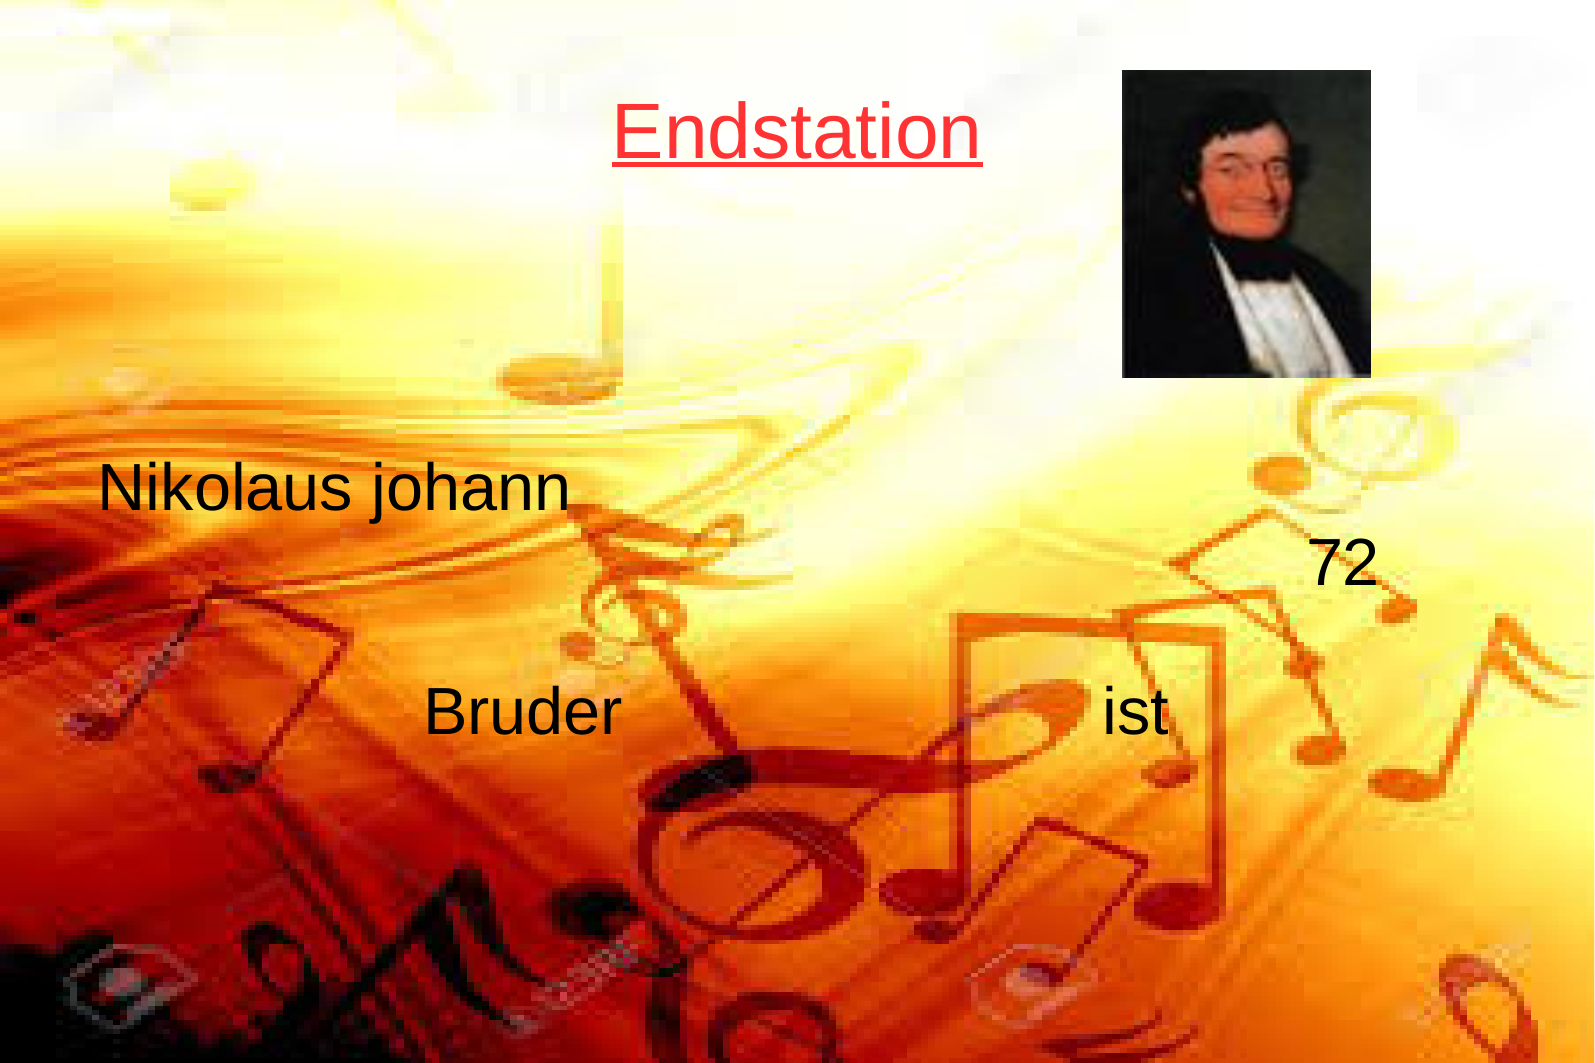

# Endstation
Nikolaus johann
 72
 Bruder ist